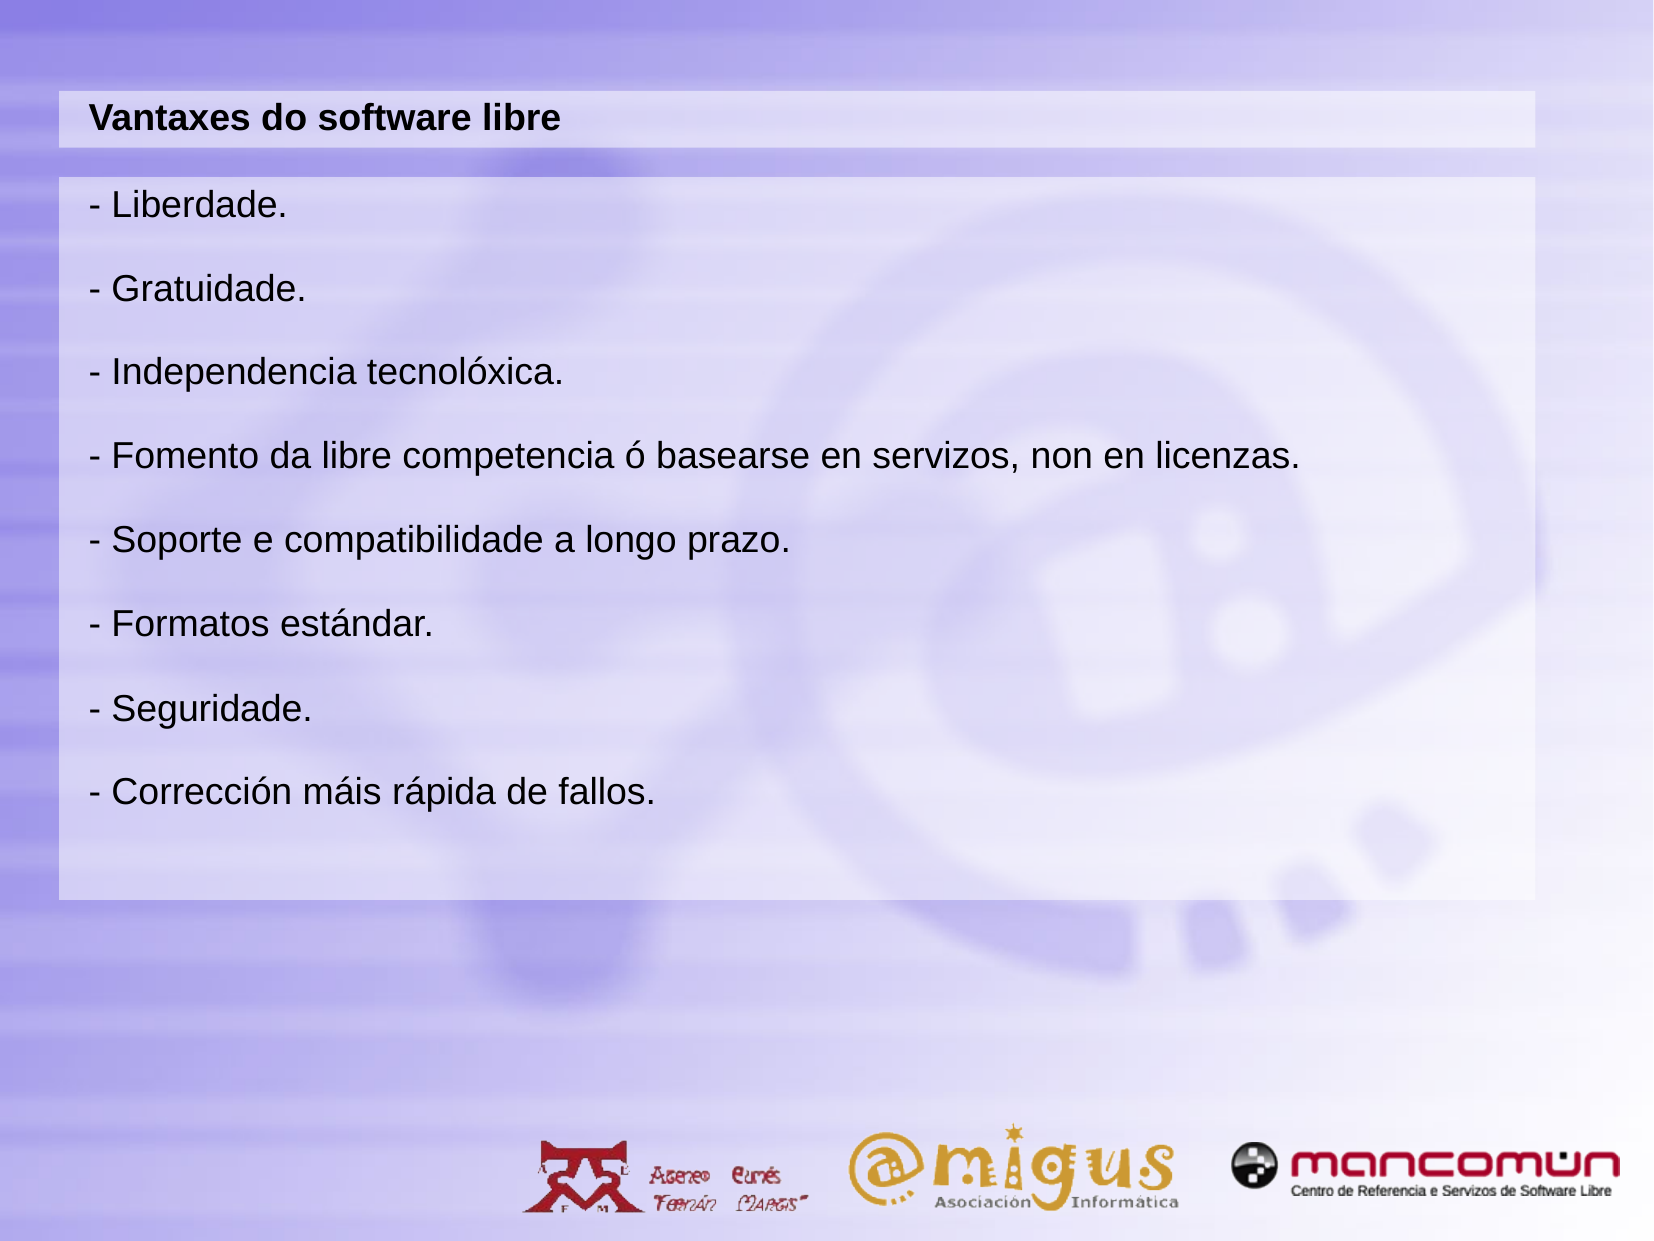

Vantaxes do software libre
- Liberdade.
- Gratuidade.
- Independencia tecnolóxica.
- Fomento da libre competencia ó basearse en servizos, non en licenzas.
- Soporte e compatibilidade a longo prazo.
- Formatos estándar.
- Seguridade.
- Corrección máis rápida de fallos.